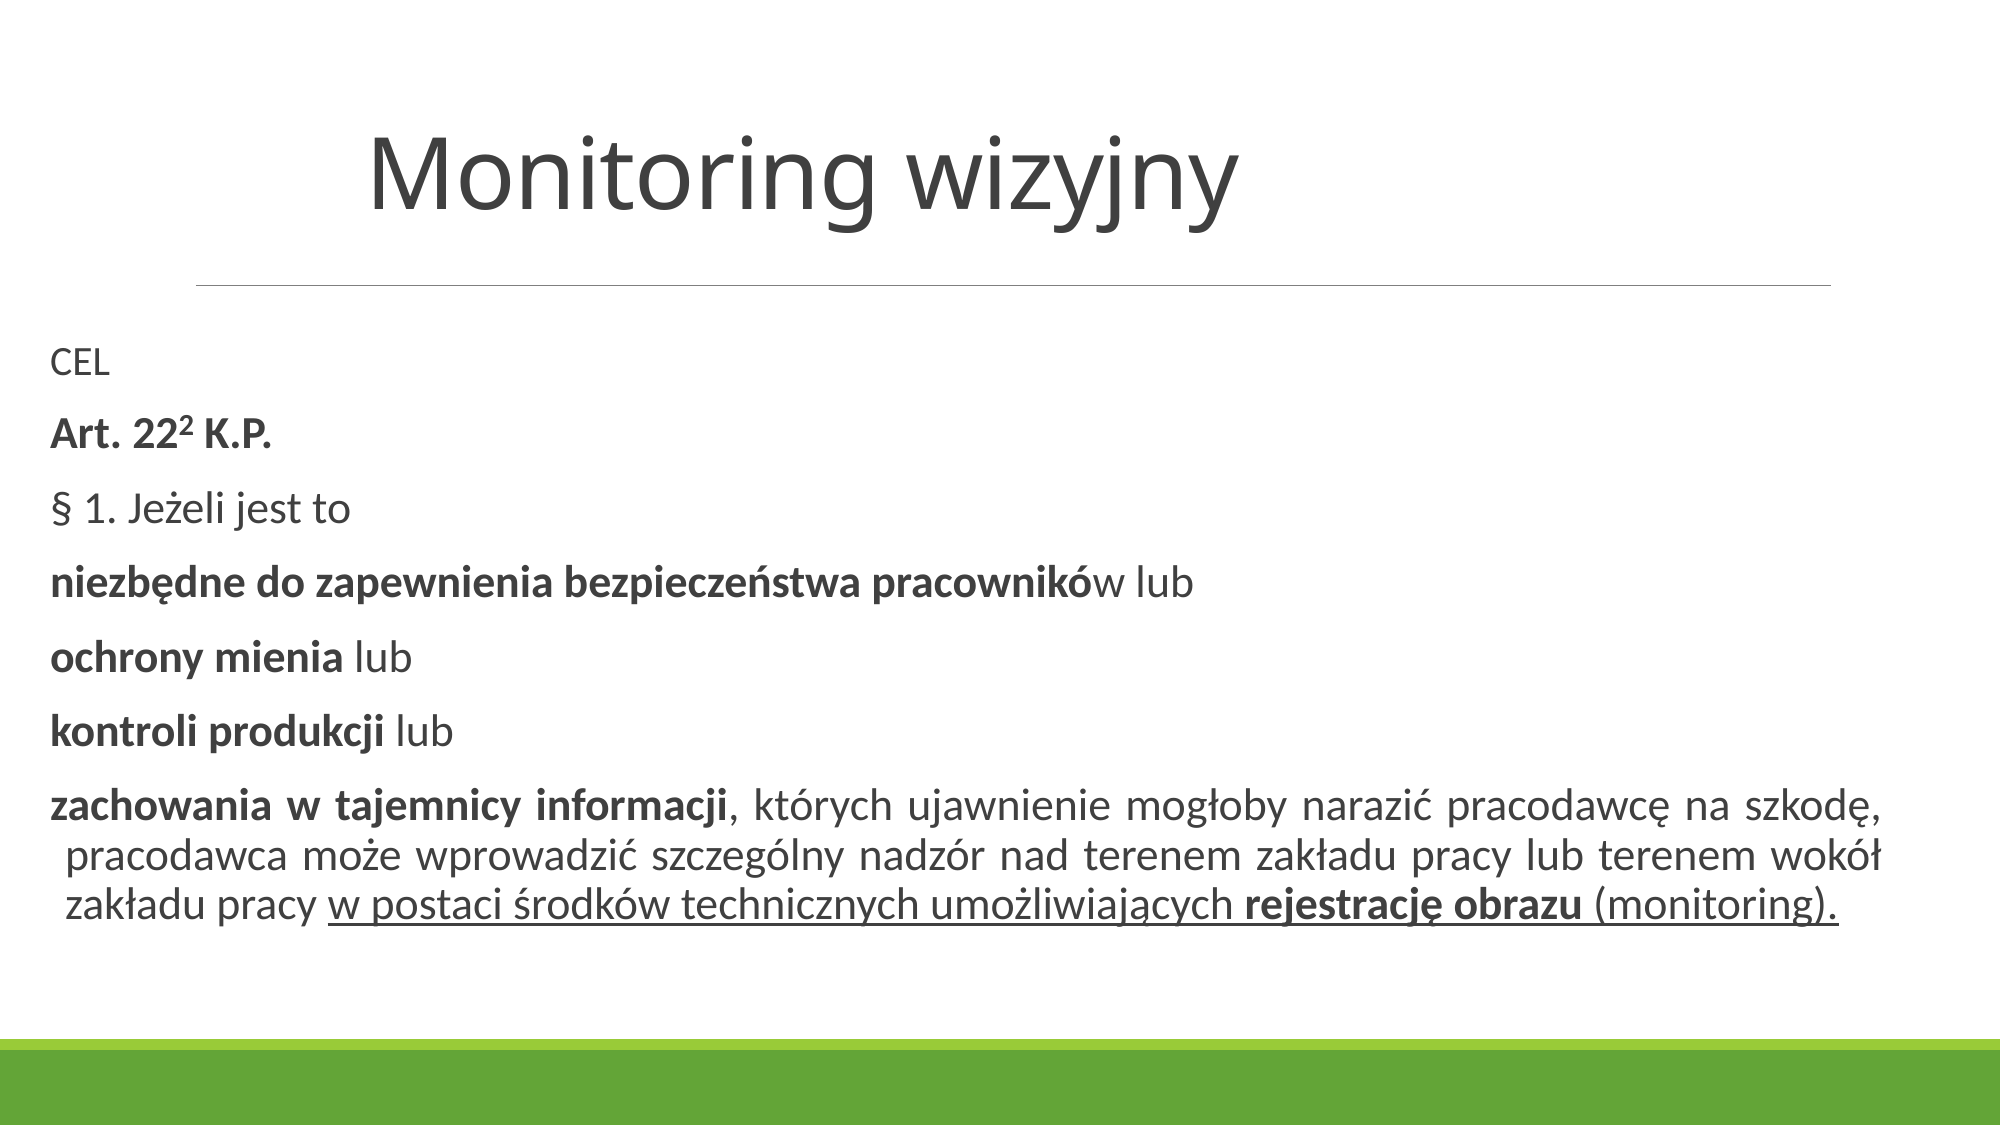

# Monitoring wizyjny
CEL
Art. 222 K.P.
§ 1. Jeżeli jest to
niezbędne do zapewnienia bezpieczeństwa pracowników lub
ochrony mienia lub
kontroli produkcji lub
zachowania w tajemnicy informacji, których ujawnienie mogłoby narazić pracodawcę na szkodę, pracodawca może wprowadzić szczególny nadzór nad terenem zakładu pracy lub terenem wokół zakładu pracy w postaci środków technicznych umożliwiających rejestrację obrazu (monitoring).